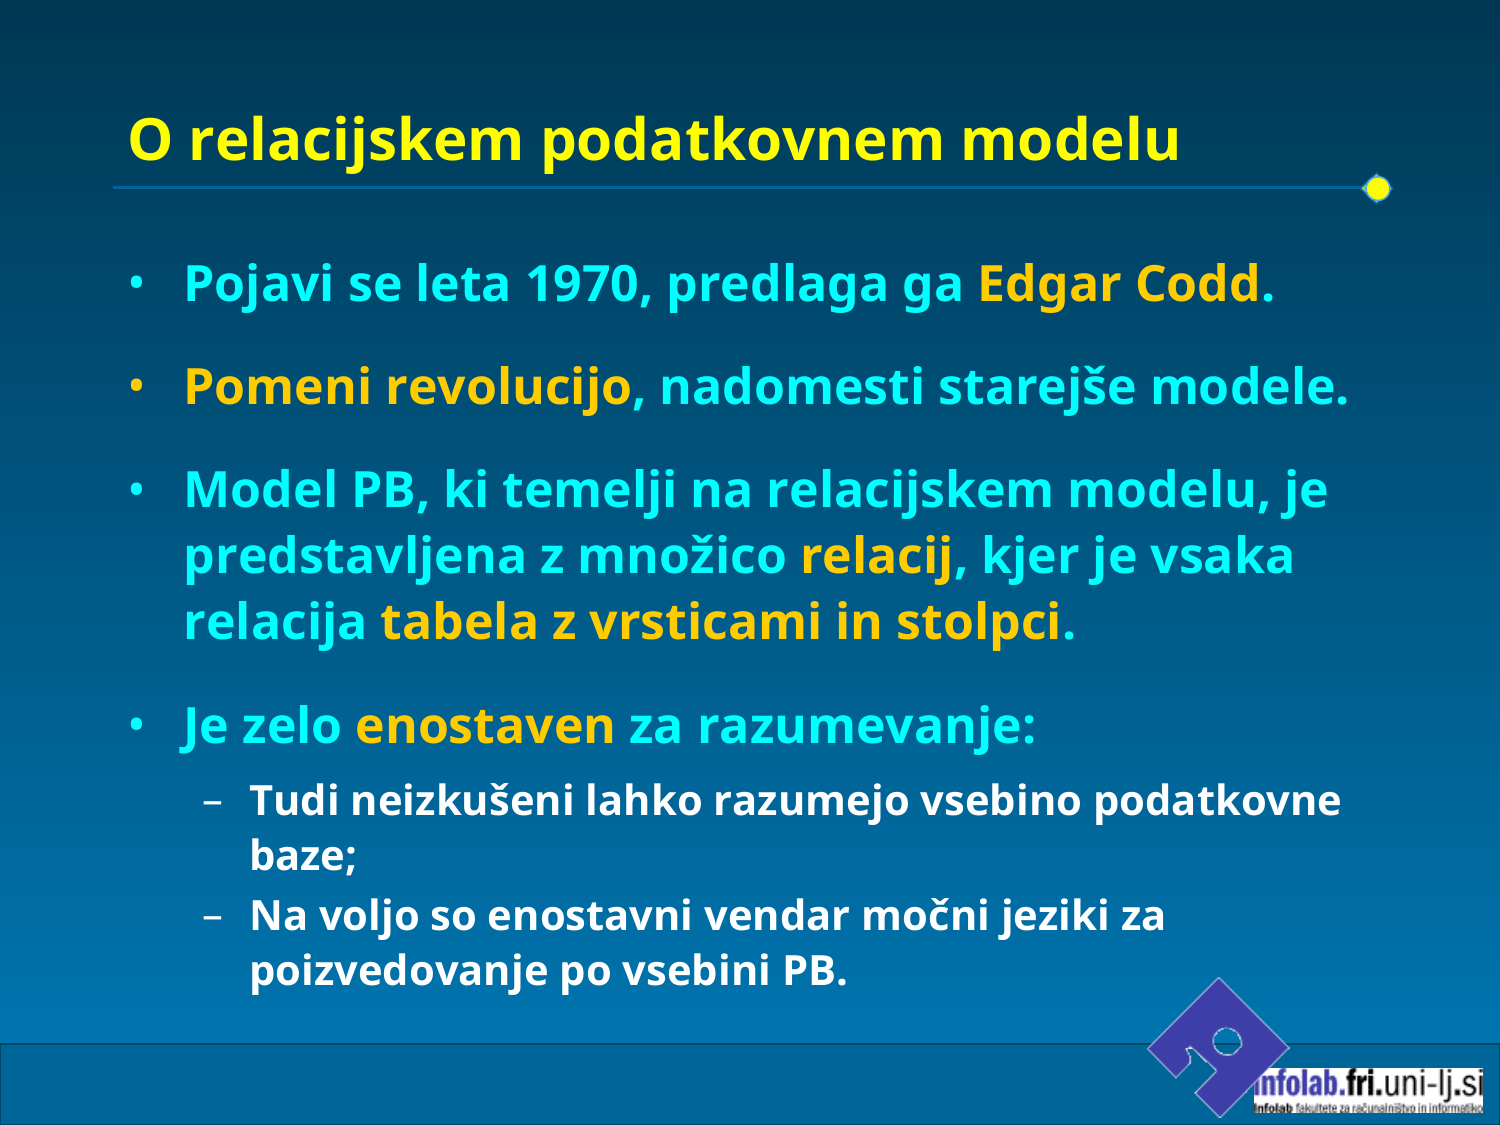

# O relacijskem podatkovnem modelu
Pojavi se leta 1970, predlaga ga Edgar Codd.
Pomeni revolucijo, nadomesti starejše modele.
Model PB, ki temelji na relacijskem modelu, je predstavljena z množico relacij, kjer je vsaka relacija tabela z vrsticami in stolpci.
Je zelo enostaven za razumevanje:
Tudi neizkušeni lahko razumejo vsebino podatkovne baze;
Na voljo so enostavni vendar močni jeziki za poizvedovanje po vsebini PB.